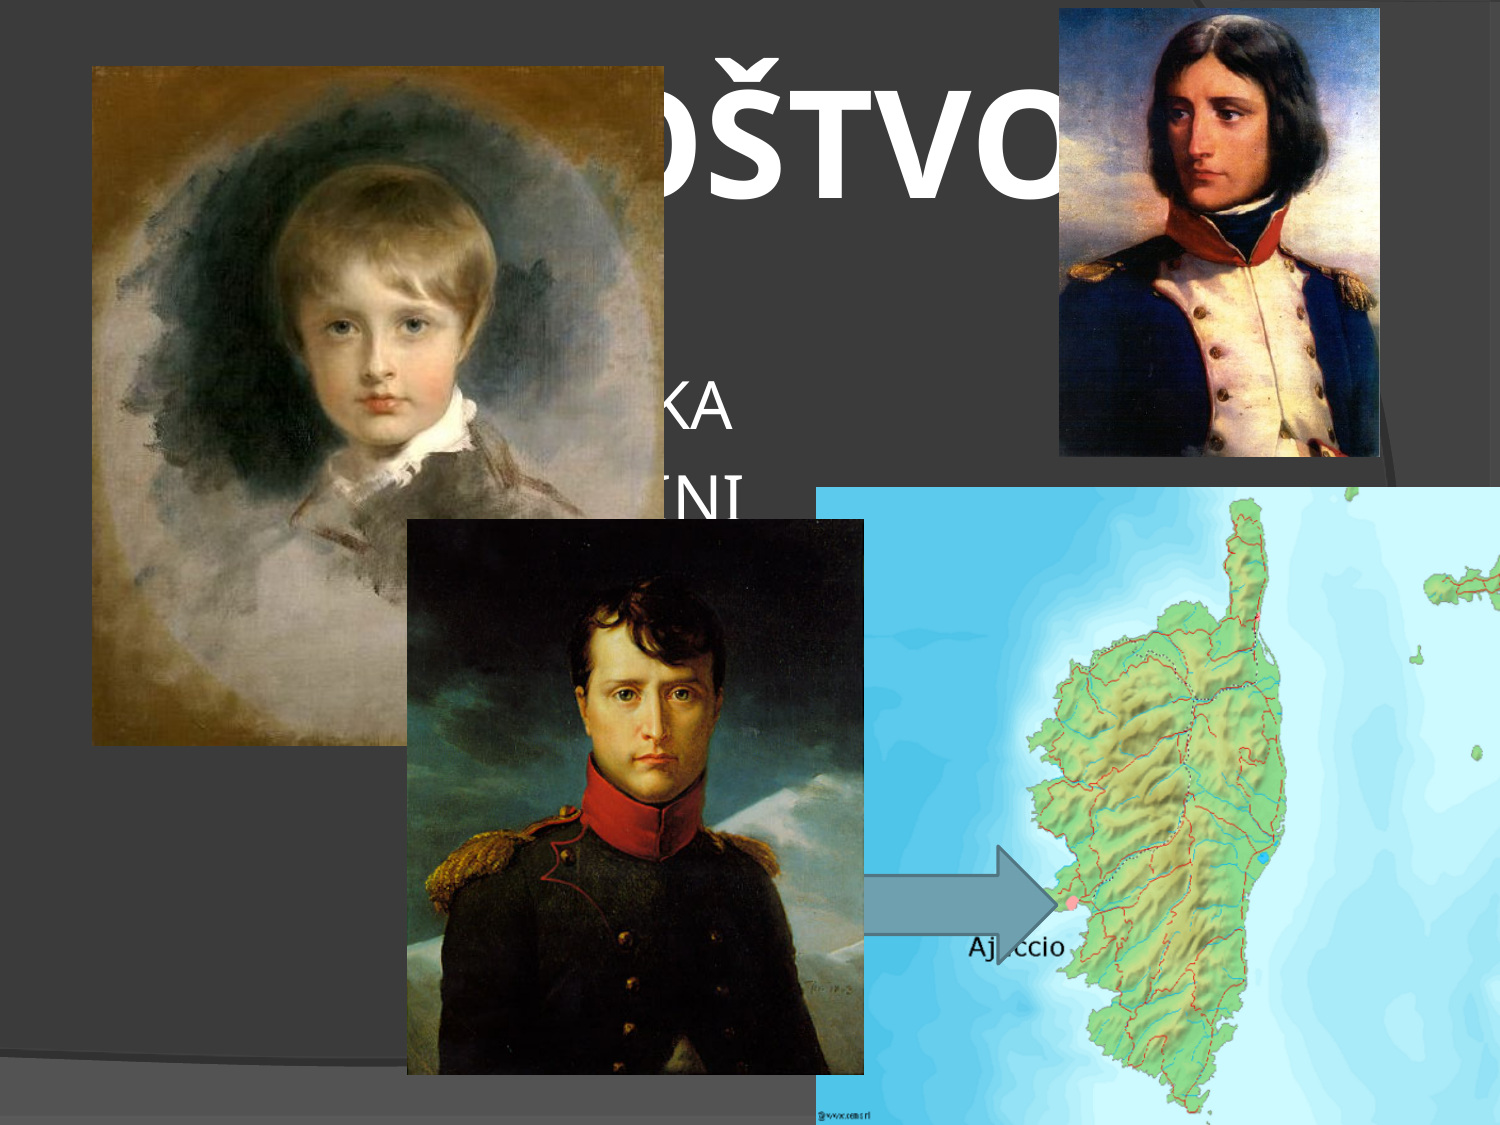

# OTROŠTVO
15.8.1769
AJACCIO, KORZIKA
PLEMIŠKI DRUŽINI
NESPOSOBEN